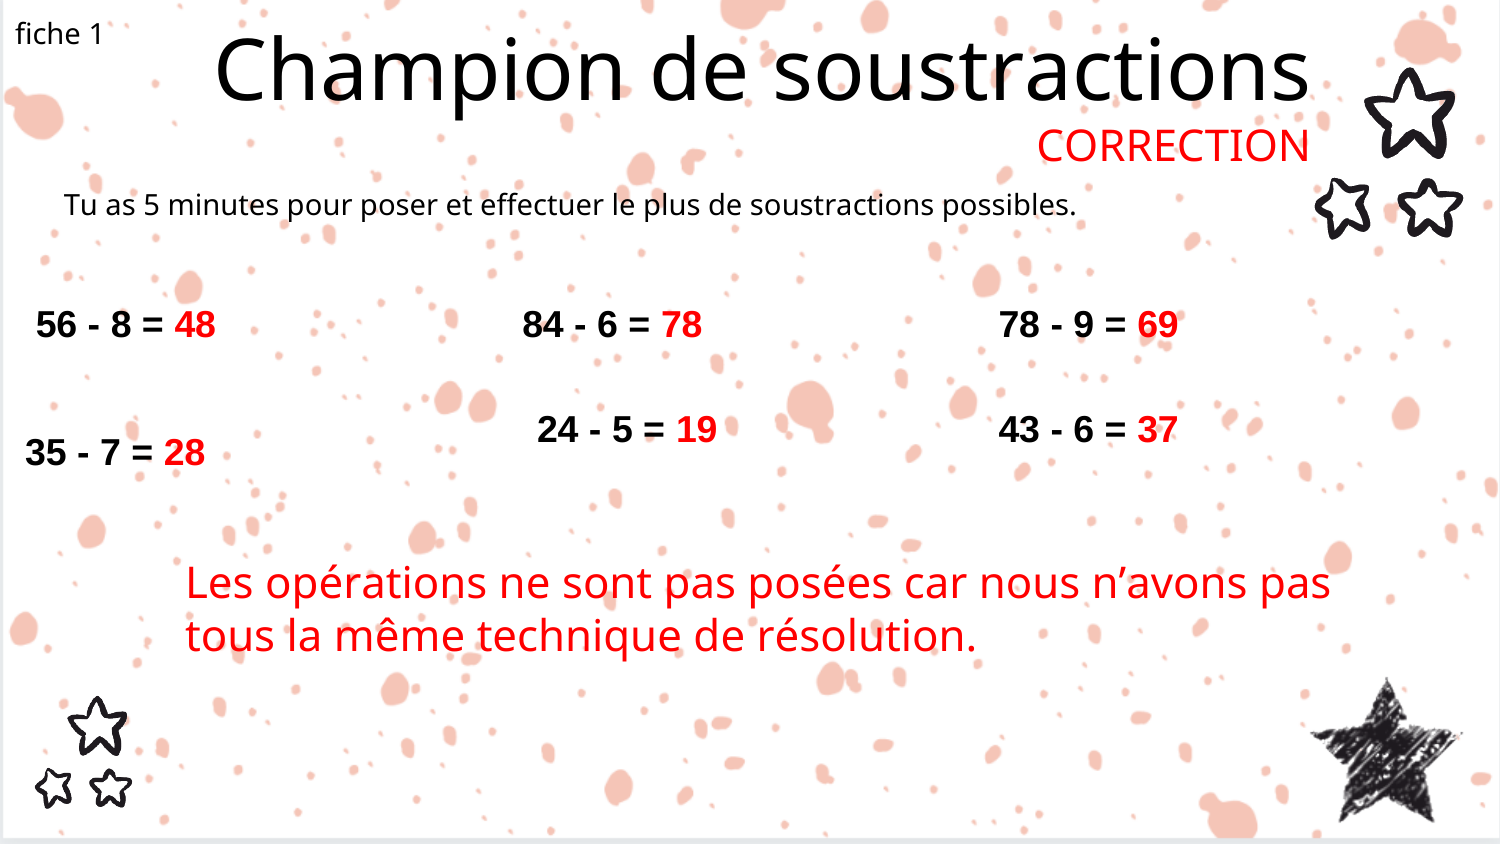

fiche 1
Champion de soustractions
CORRECTION
Tu as 5 minutes pour poser et effectuer le plus de soustractions possibles.
 56 - 8 = 48
 84 - 6 = 78
 78 - 9 = 69
 24 - 5 = 19
 43 - 6 = 37
 35 - 7 = 28
Les opérations ne sont pas posées car nous n’avons pas tous la même technique de résolution.